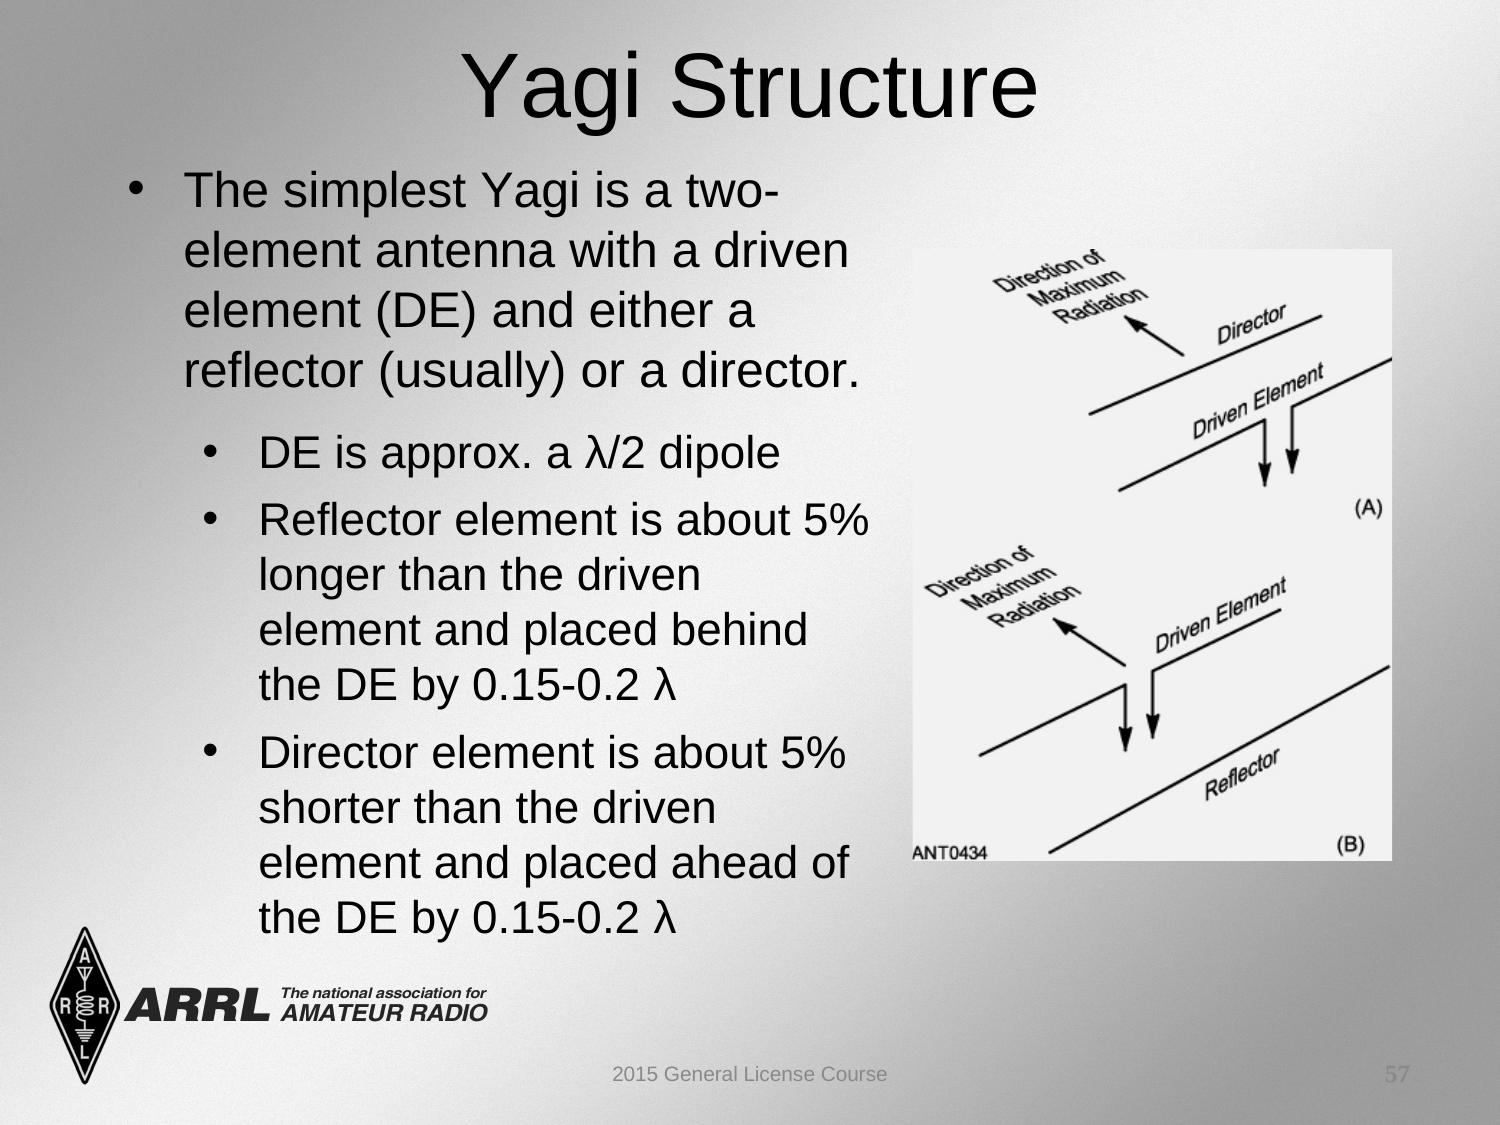

Yagi Structure
The simplest Yagi is a two-element antenna with a driven element (DE) and either a reflector (usually) or a director.
DE is approx. a λ/2 dipole
Reflector element is about 5% longer than the driven element and placed behind the DE by 0.15-0.2 λ
Director element is about 5% shorter than the driven element and placed ahead of the DE by 0.15-0.2 λ
2015 General License Course